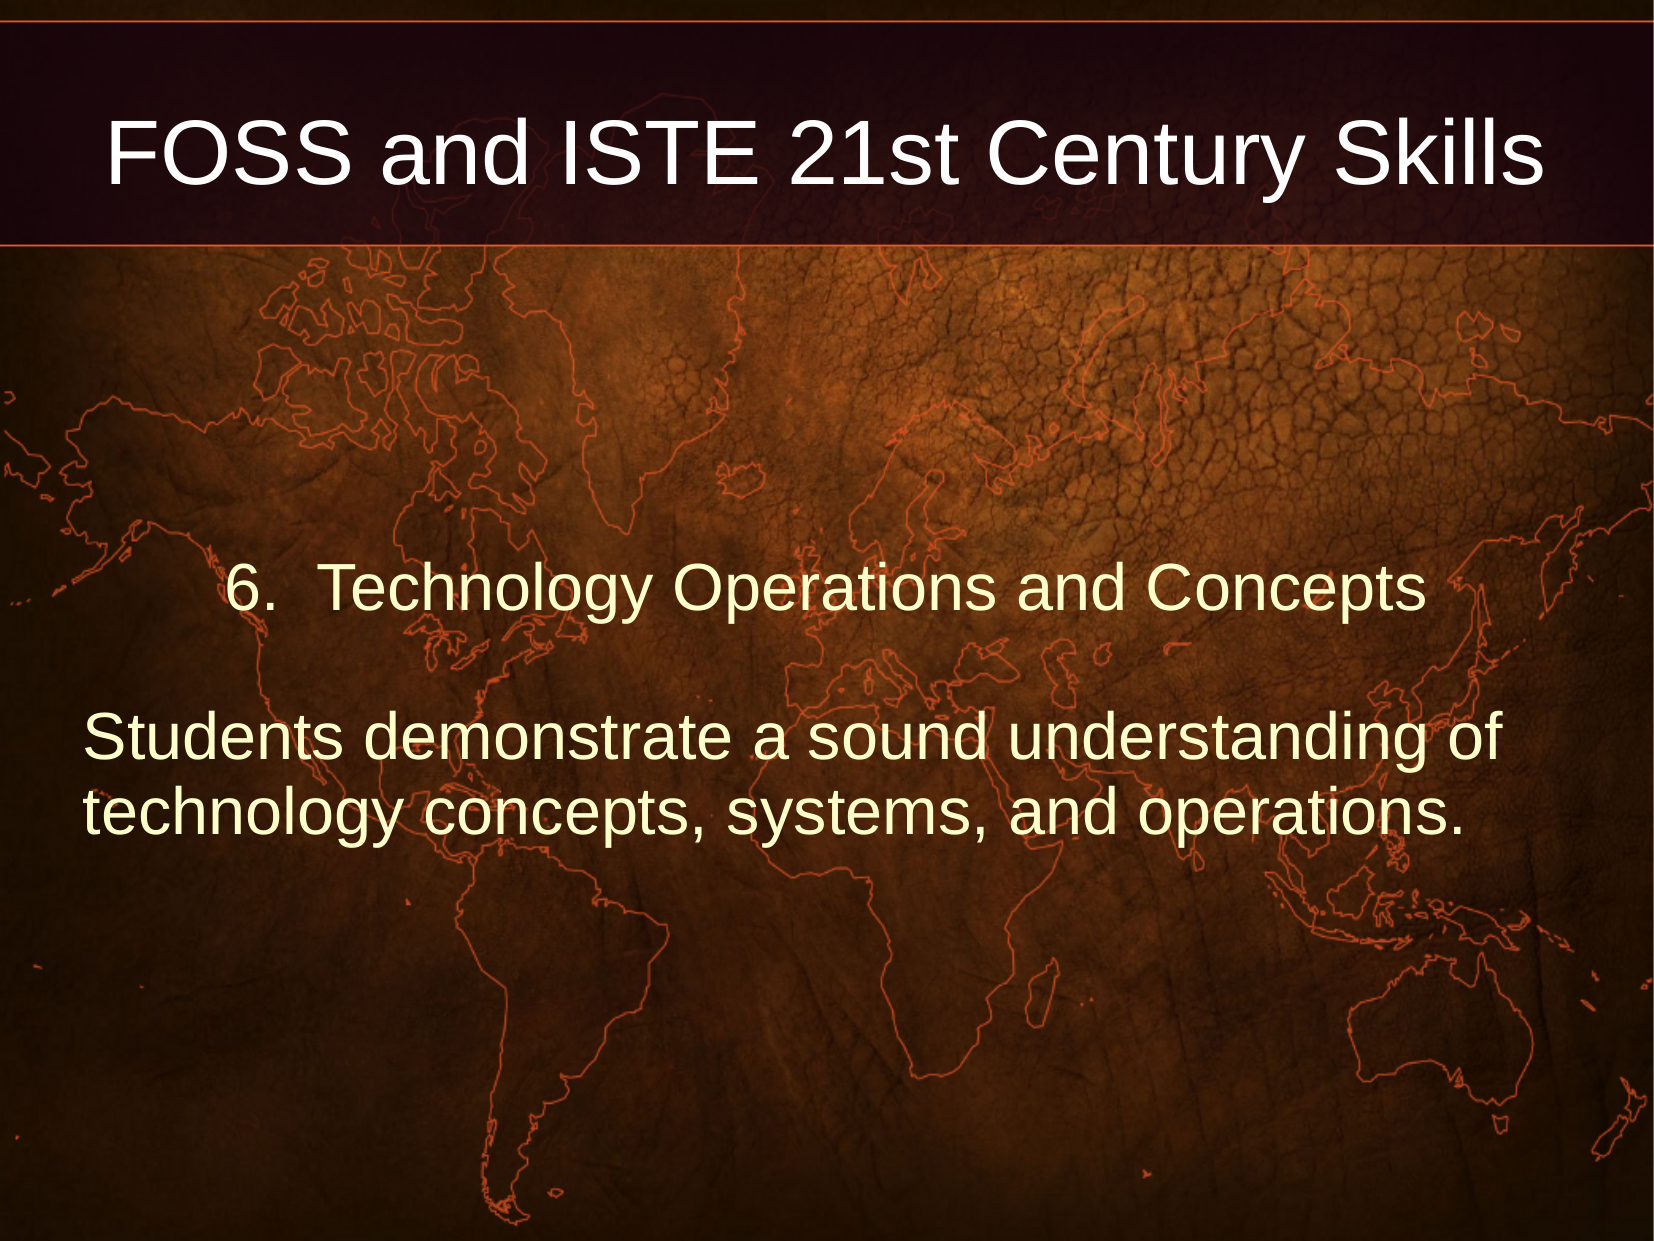

# FOSS and ISTE 21st Century Skills
6.	 Technology Operations and Concepts
Students demonstrate a sound understanding of technology concepts, systems, and operations.